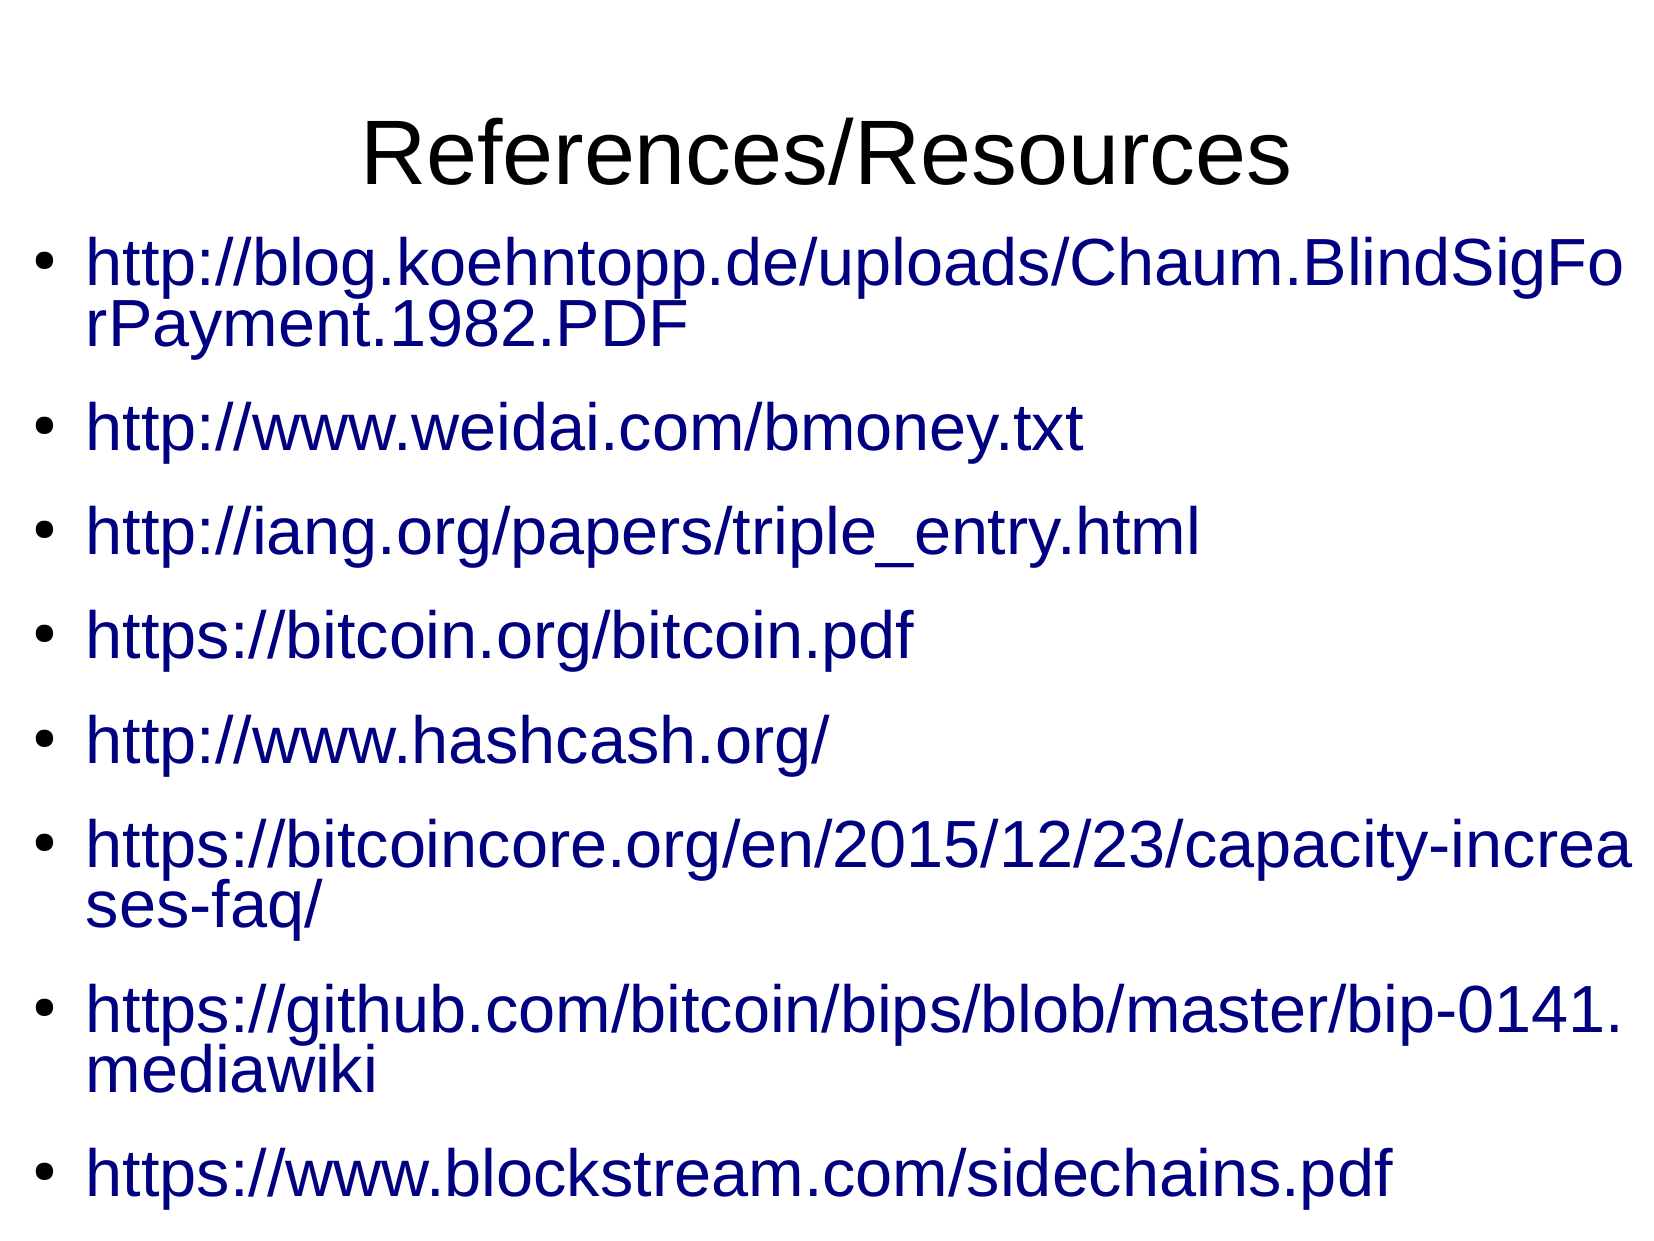

# References/Resources
http://blog.koehntopp.de/uploads/Chaum.BlindSigForPayment.1982.PDF
http://www.weidai.com/bmoney.txt
http://iang.org/papers/triple_entry.html
https://bitcoin.org/bitcoin.pdf
http://www.hashcash.org/
https://bitcoincore.org/en/2015/12/23/capacity-increases-faq/
https://github.com/bitcoin/bips/blob/master/bip-0141.mediawiki
https://www.blockstream.com/sidechains.pdf